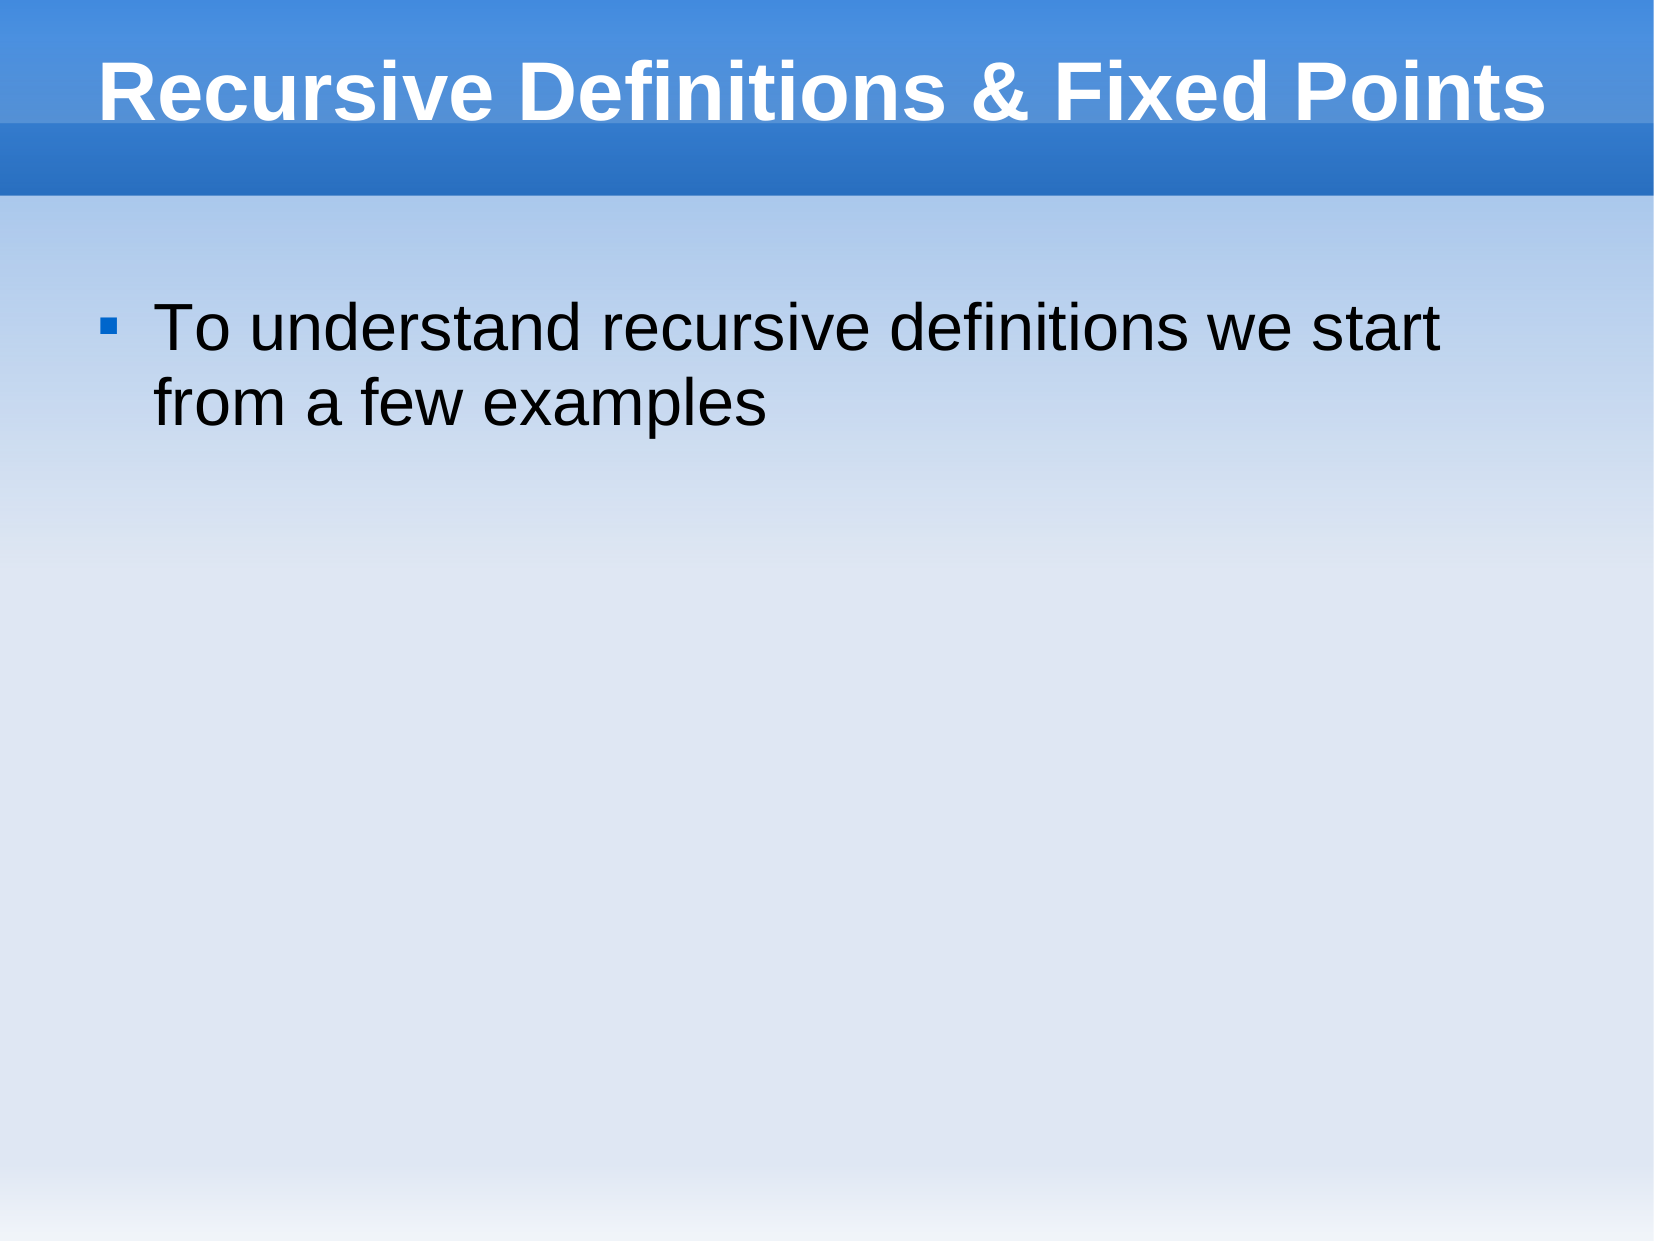

# Recursive Definitions & Fixed Points
To understand recursive definitions we start from a few examples